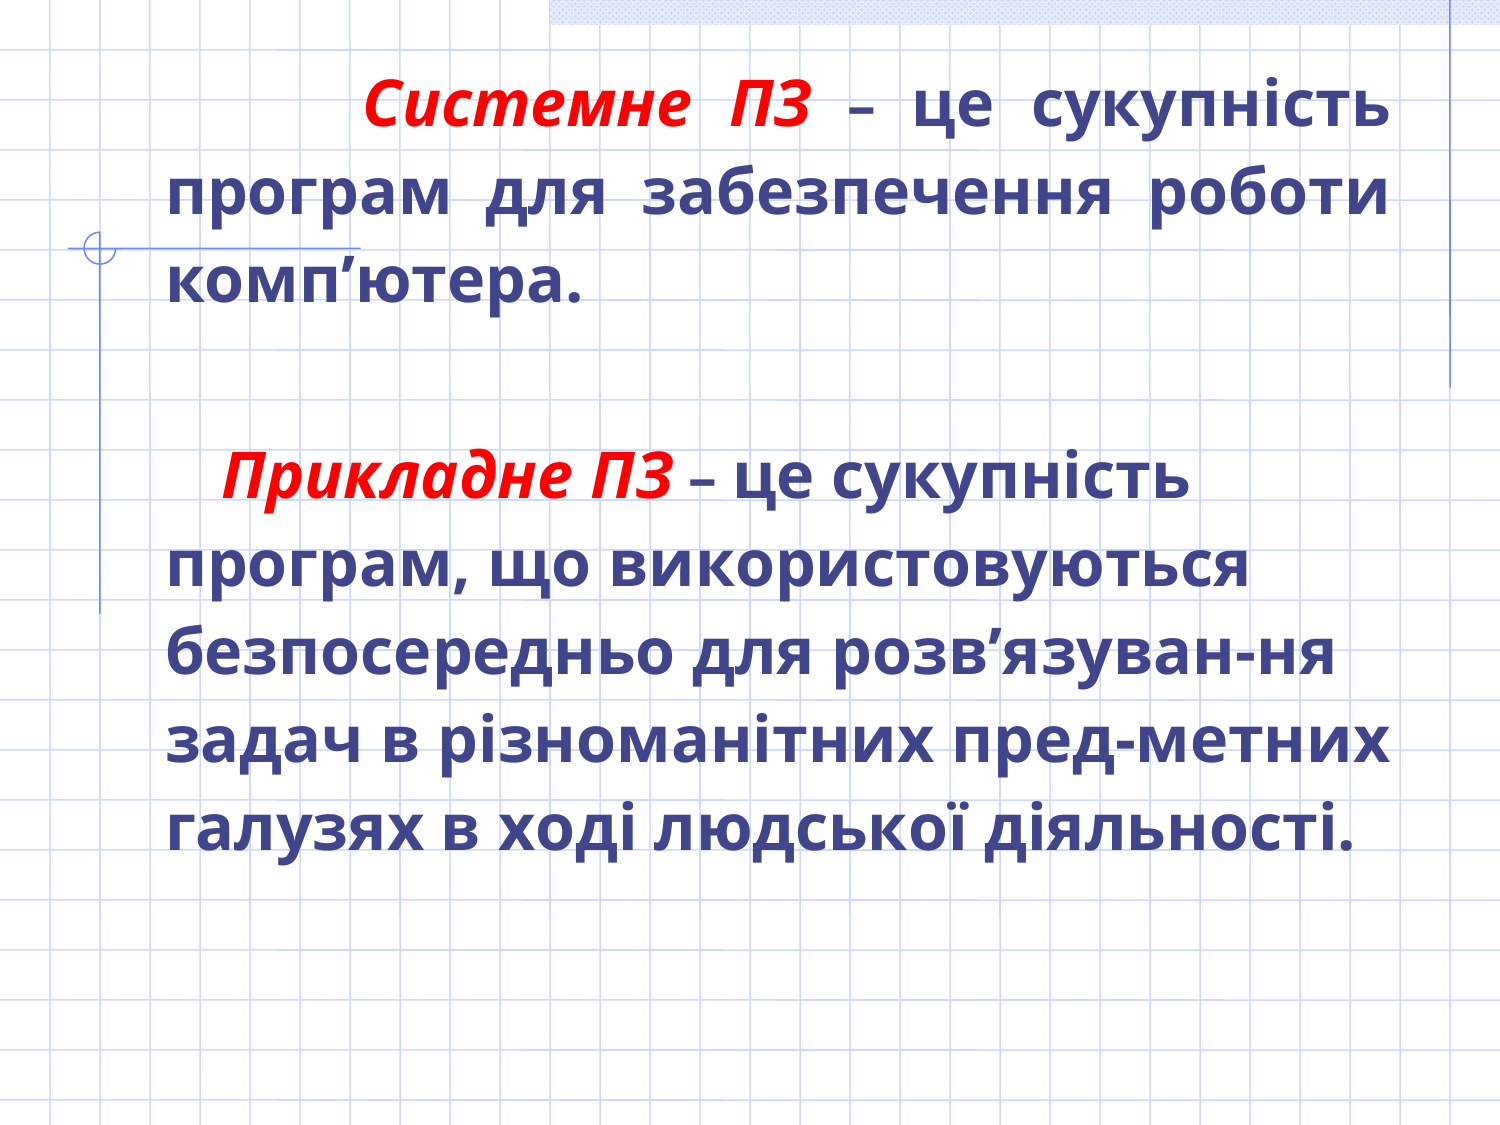

# Системне ПЗ – це сукупність програм для забезпечення роботи комп’ютера.
 Прикладне ПЗ – це сукупність програм, що використовуються безпосередньо для розв’язуван-ня задач в різноманітних пред-метних галузях в ході людської діяльності.